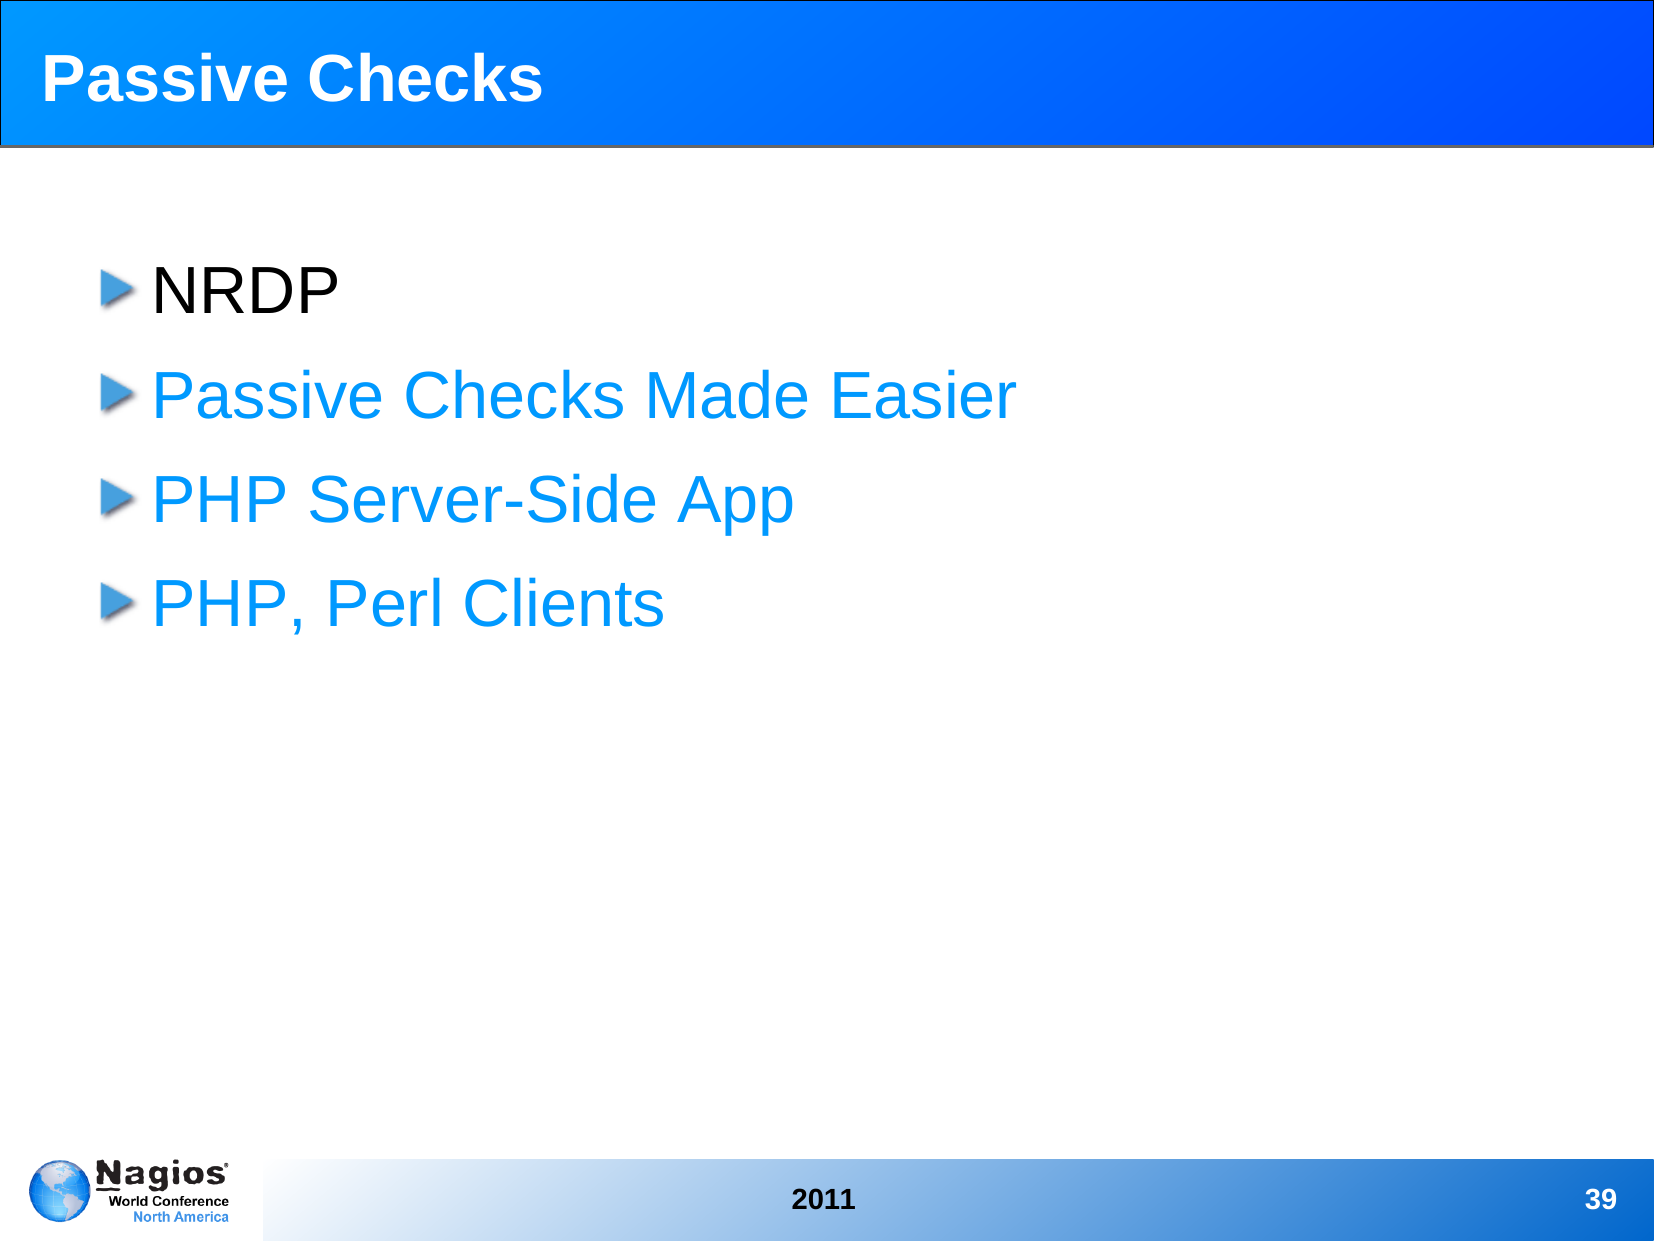

# Passive Checks
NRDP
Passive Checks Made Easier
PHP Server-Side App
PHP, Perl Clients
2011
39